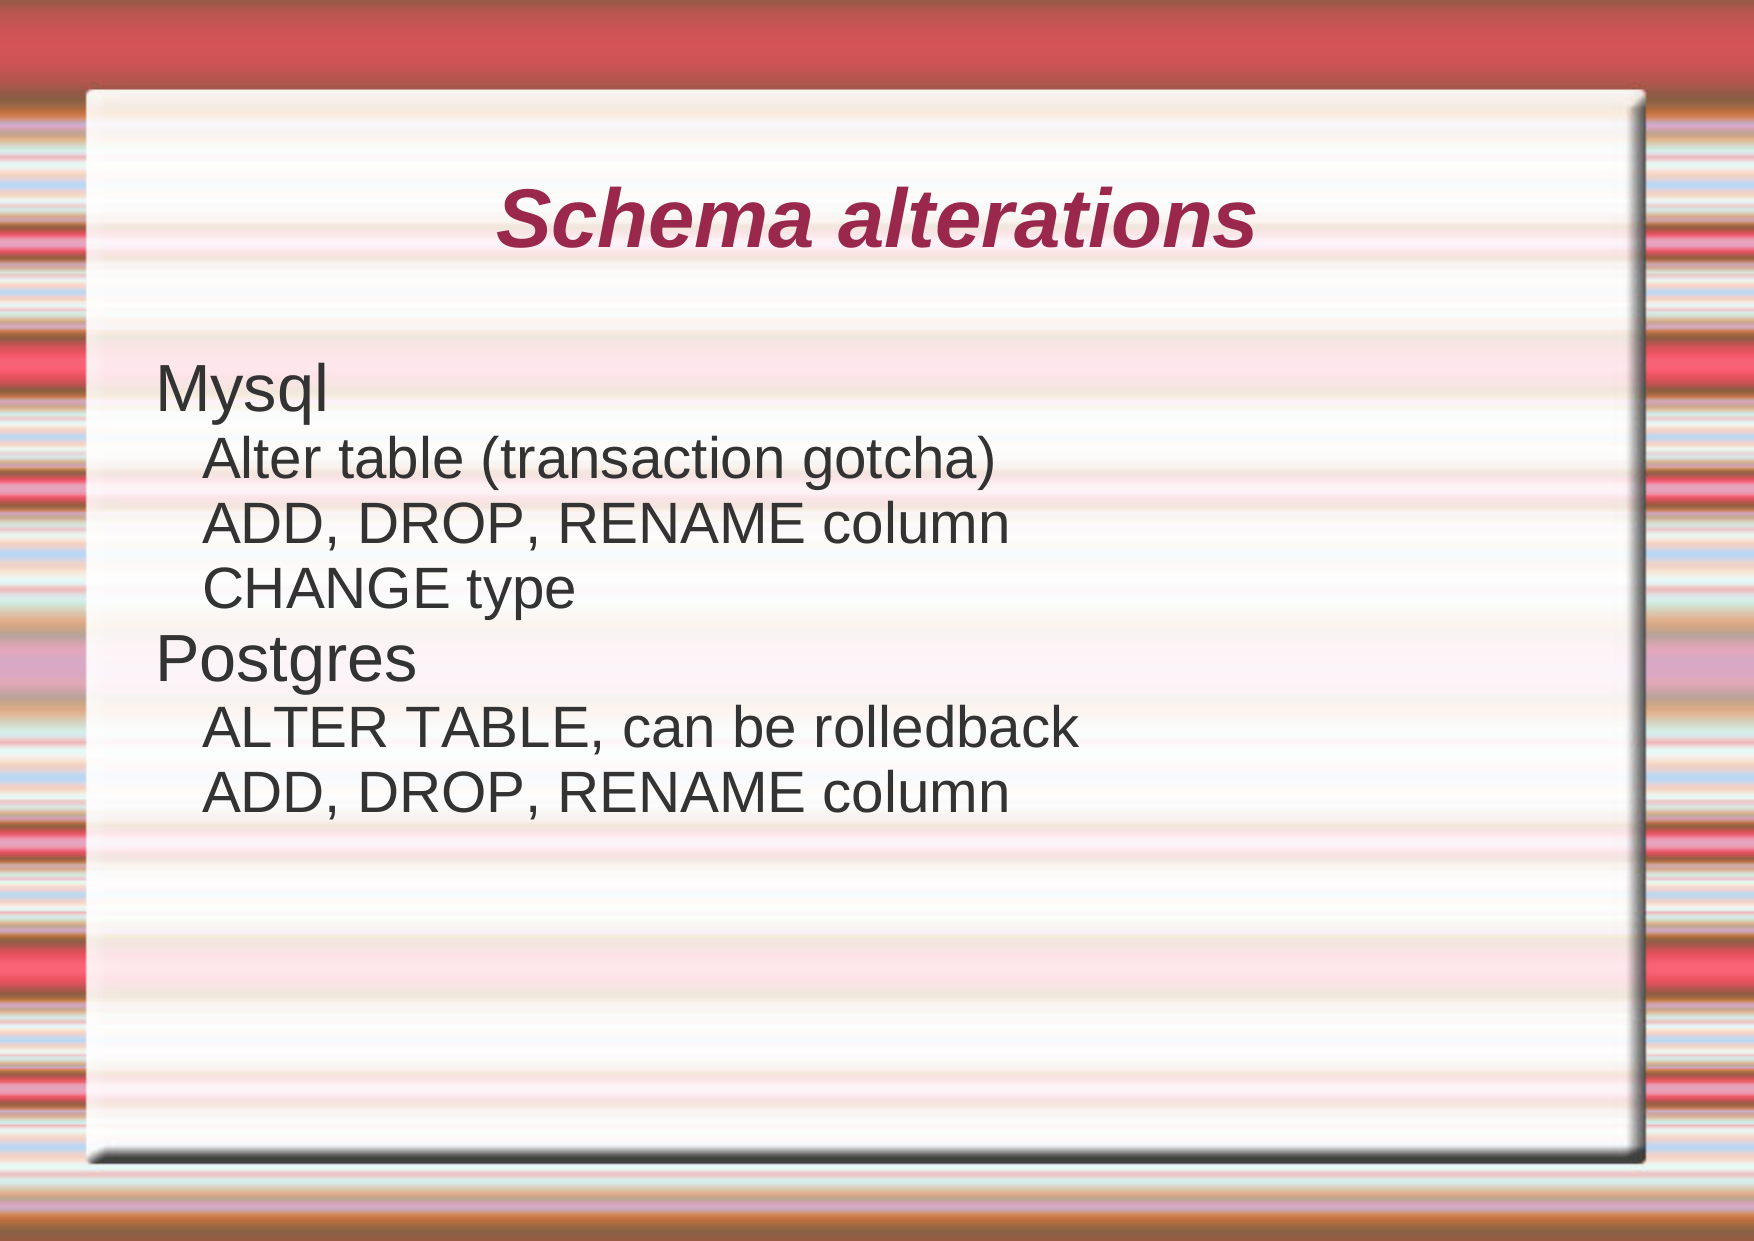

# Schema alterations
Mysql
Alter table (transaction gotcha)
ADD, DROP, RENAME column
CHANGE type
Postgres
ALTER TABLE, can be rolledback
ADD, DROP, RENAME column